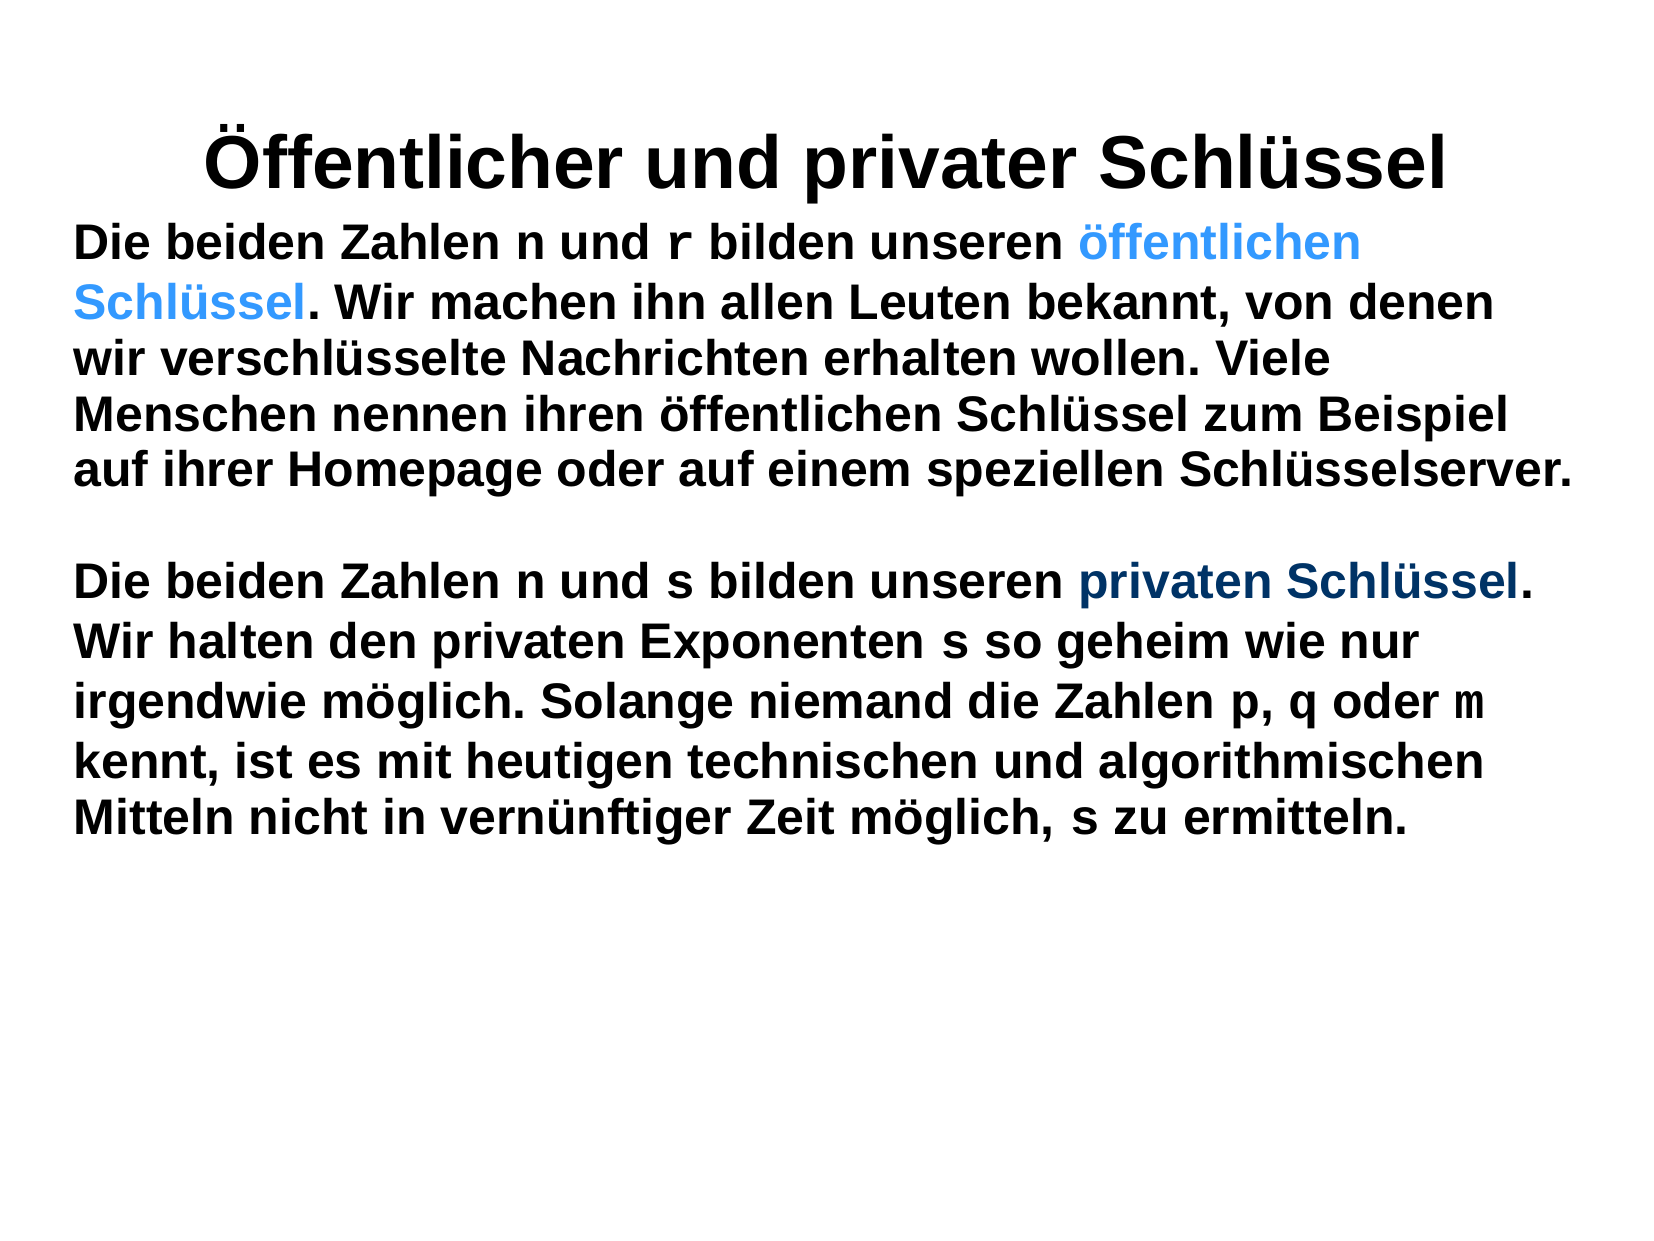

# Öffentlicher und privater Schlüssel
Die beiden Zahlen n und r bilden unseren öffentlichen Schlüssel. Wir machen ihn allen Leuten bekannt, von denen wir verschlüsselte Nachrichten erhalten wollen. Viele Menschen nennen ihren öffentlichen Schlüssel zum Beispiel auf ihrer Homepage oder auf einem speziellen Schlüsselserver.
Die beiden Zahlen n und s bilden unseren privaten Schlüssel. Wir halten den privaten Exponenten s so geheim wie nur irgendwie möglich. Solange niemand die Zahlen p, q oder m kennt, ist es mit heutigen technischen und algorithmischen Mitteln nicht in vernünftiger Zeit möglich, s zu ermitteln.